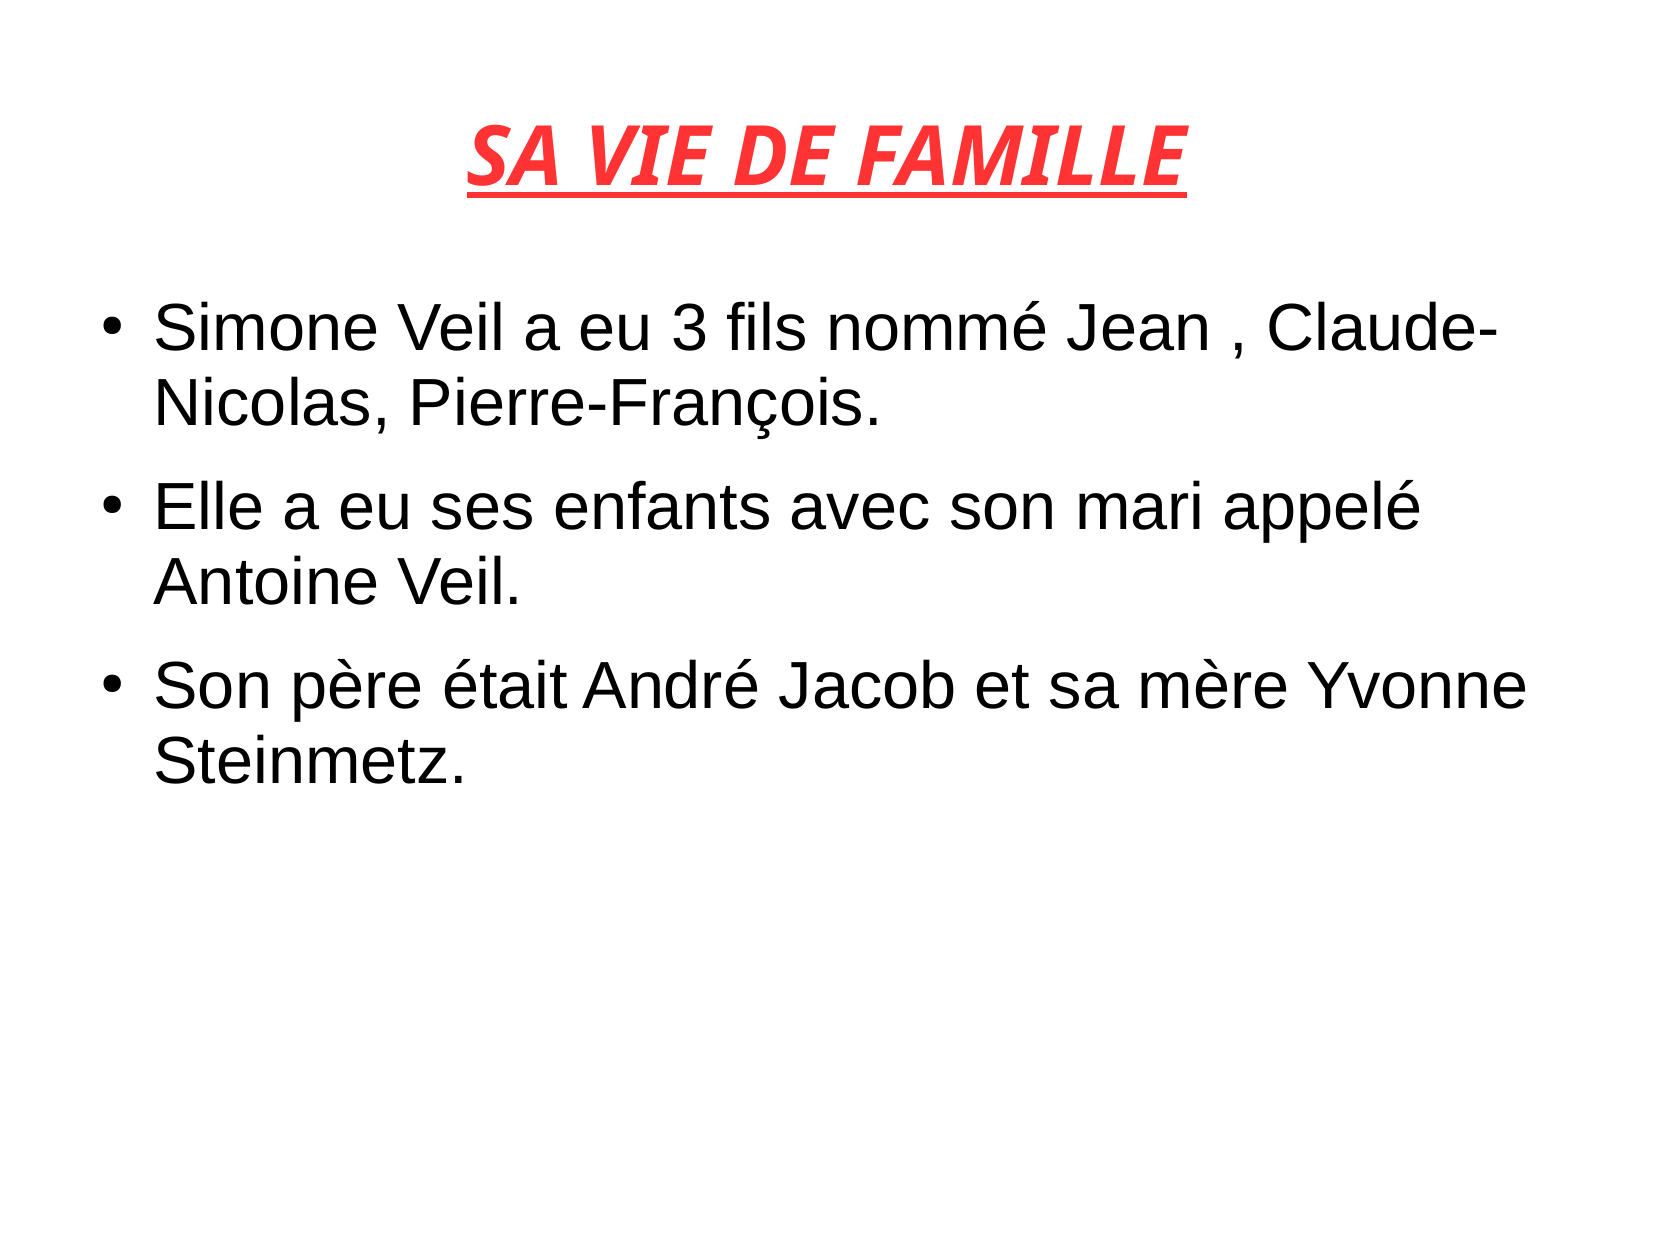

# SA VIE DE FAMILLE
Simone Veil a eu 3 fils nommé Jean , Claude-Nicolas, Pierre-François.
Elle a eu ses enfants avec son mari appelé Antoine Veil.
Son père était André Jacob et sa mère Yvonne Steinmetz.